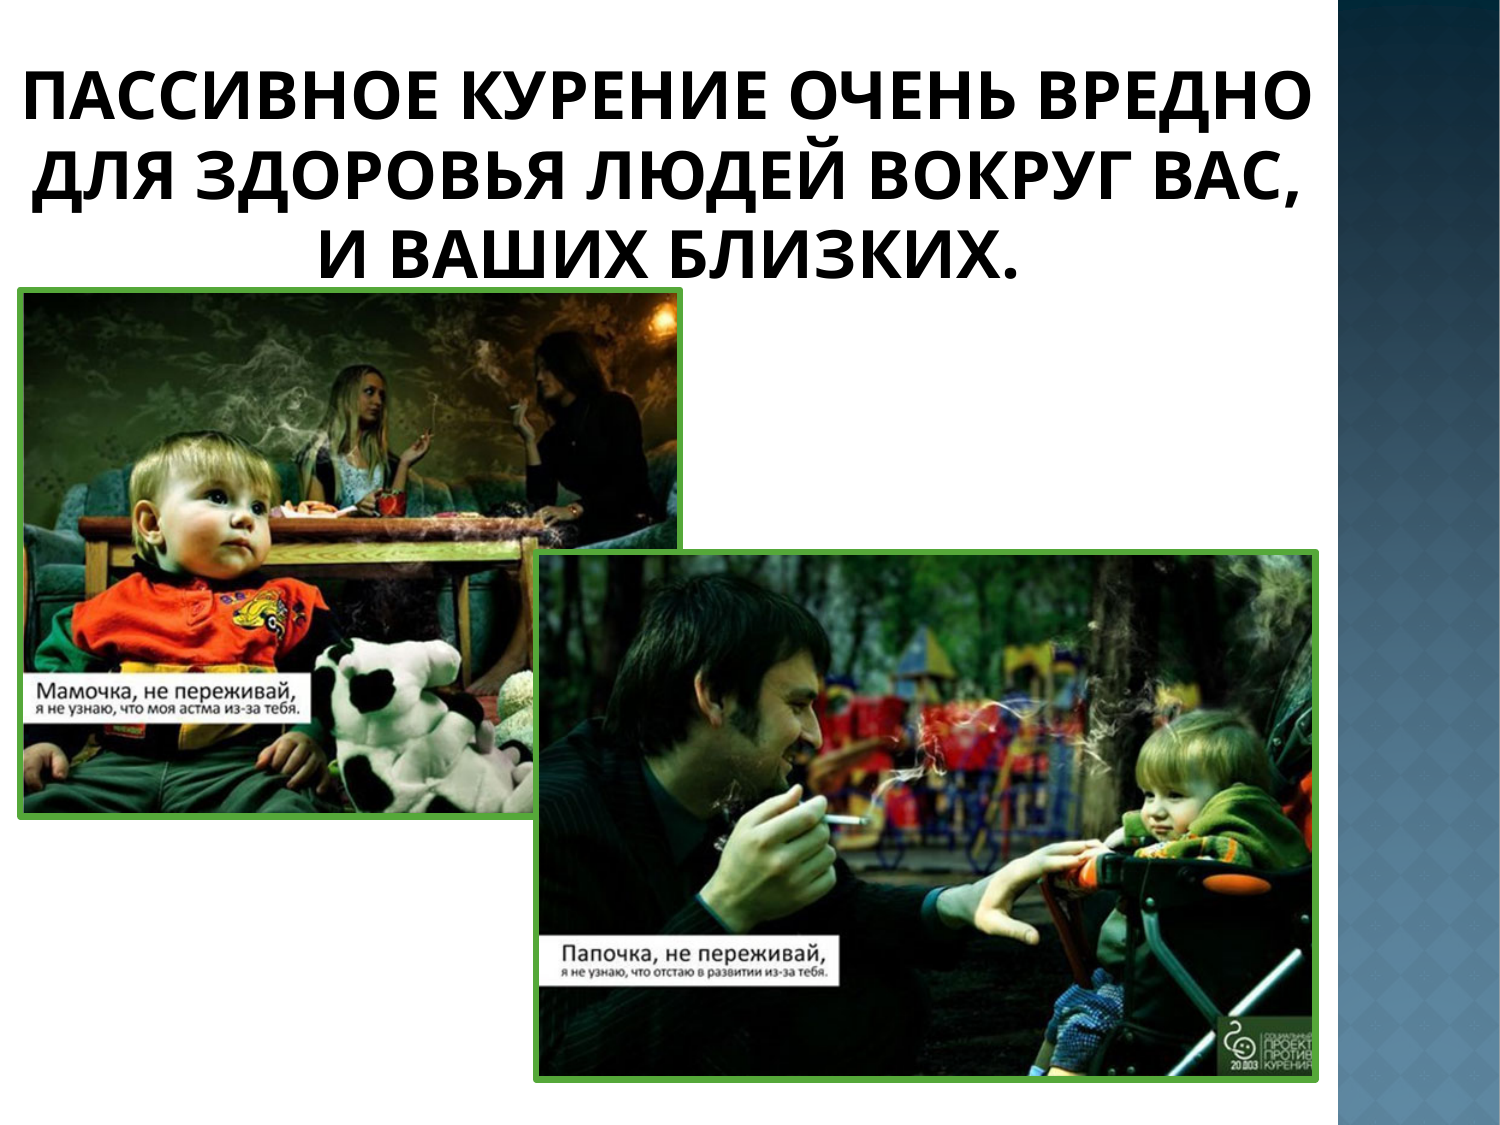

# Пассивное курение очень вредно для здоровья людей вокруг Вас, и ваших близких.